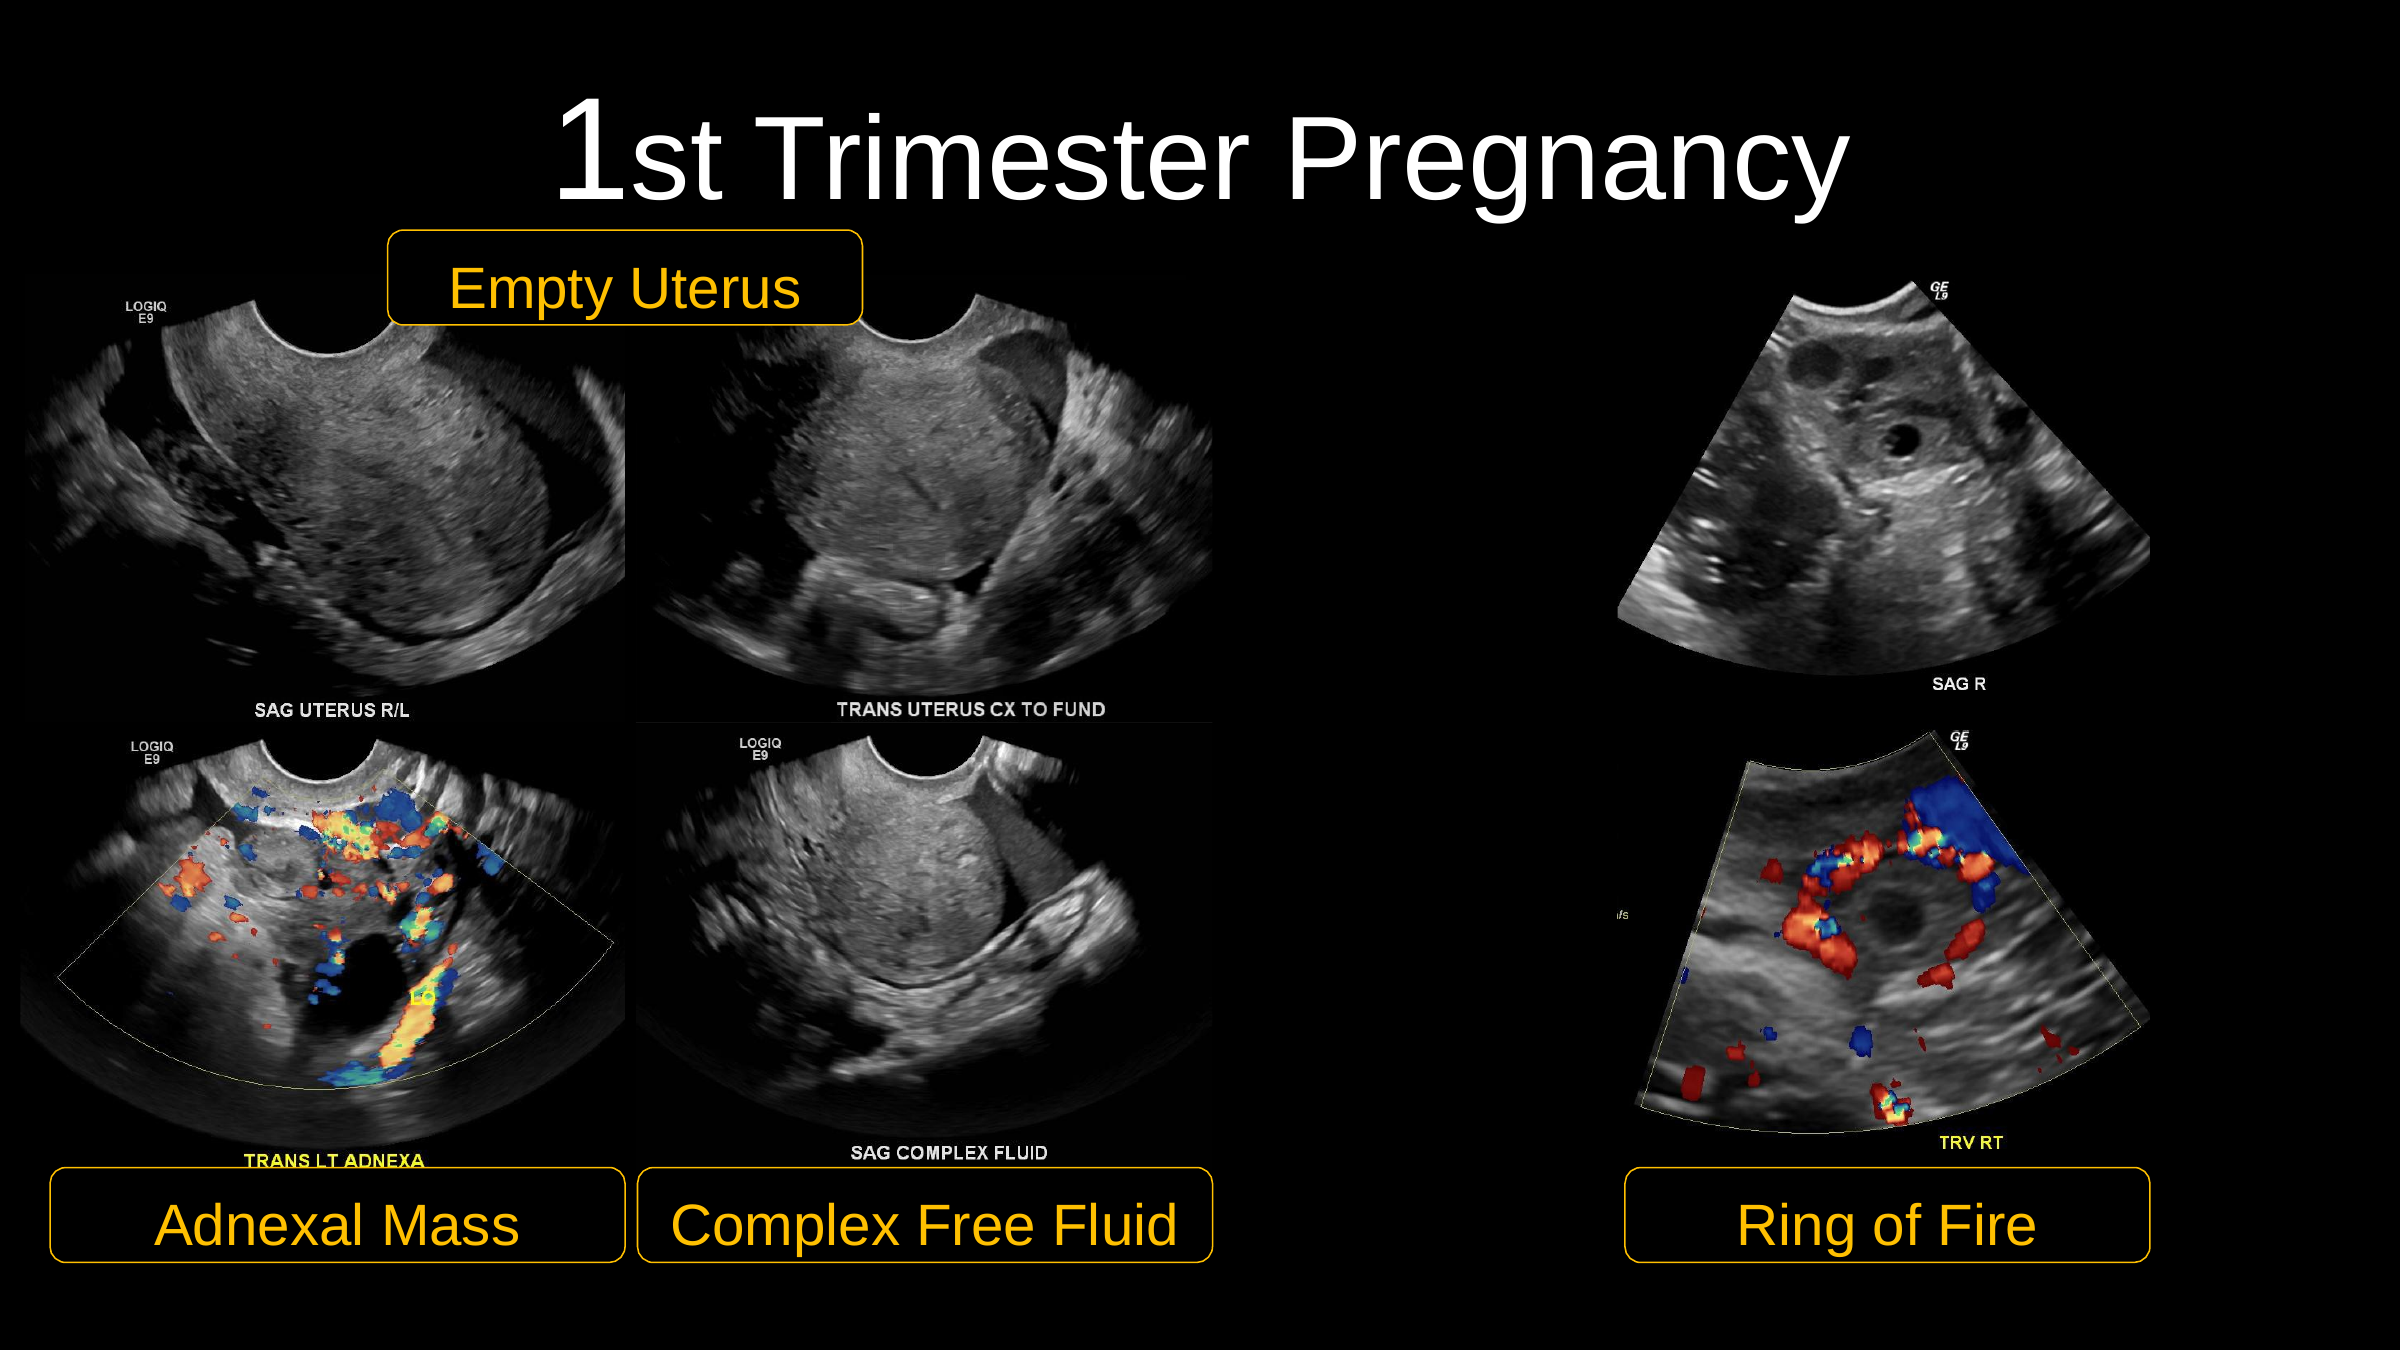

# 1st Trimester Pregnancy
Empty Uterus
Adnexal Mass
Complex Free Fluid
Ring of Fire